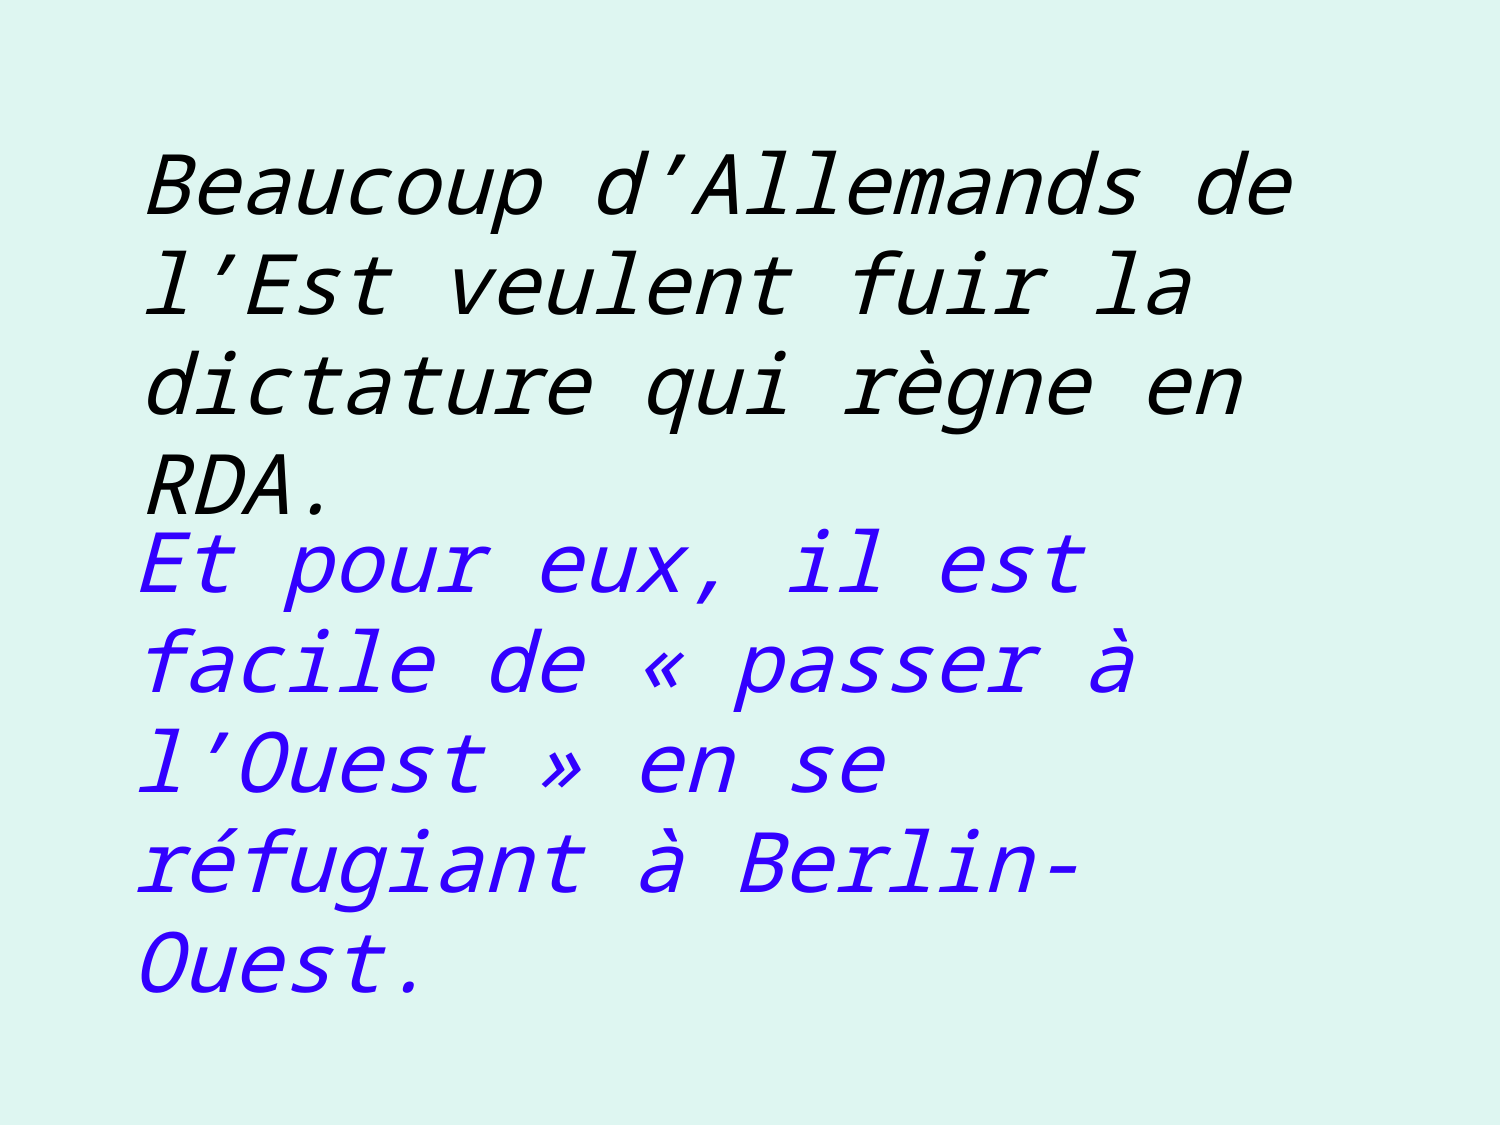

Beaucoup d’Allemands de l’Est veulent fuir la dictature qui règne en RDA.
Et pour eux, il est facile de « passer à l’Ouest » en se réfugiant à Berlin-Ouest.